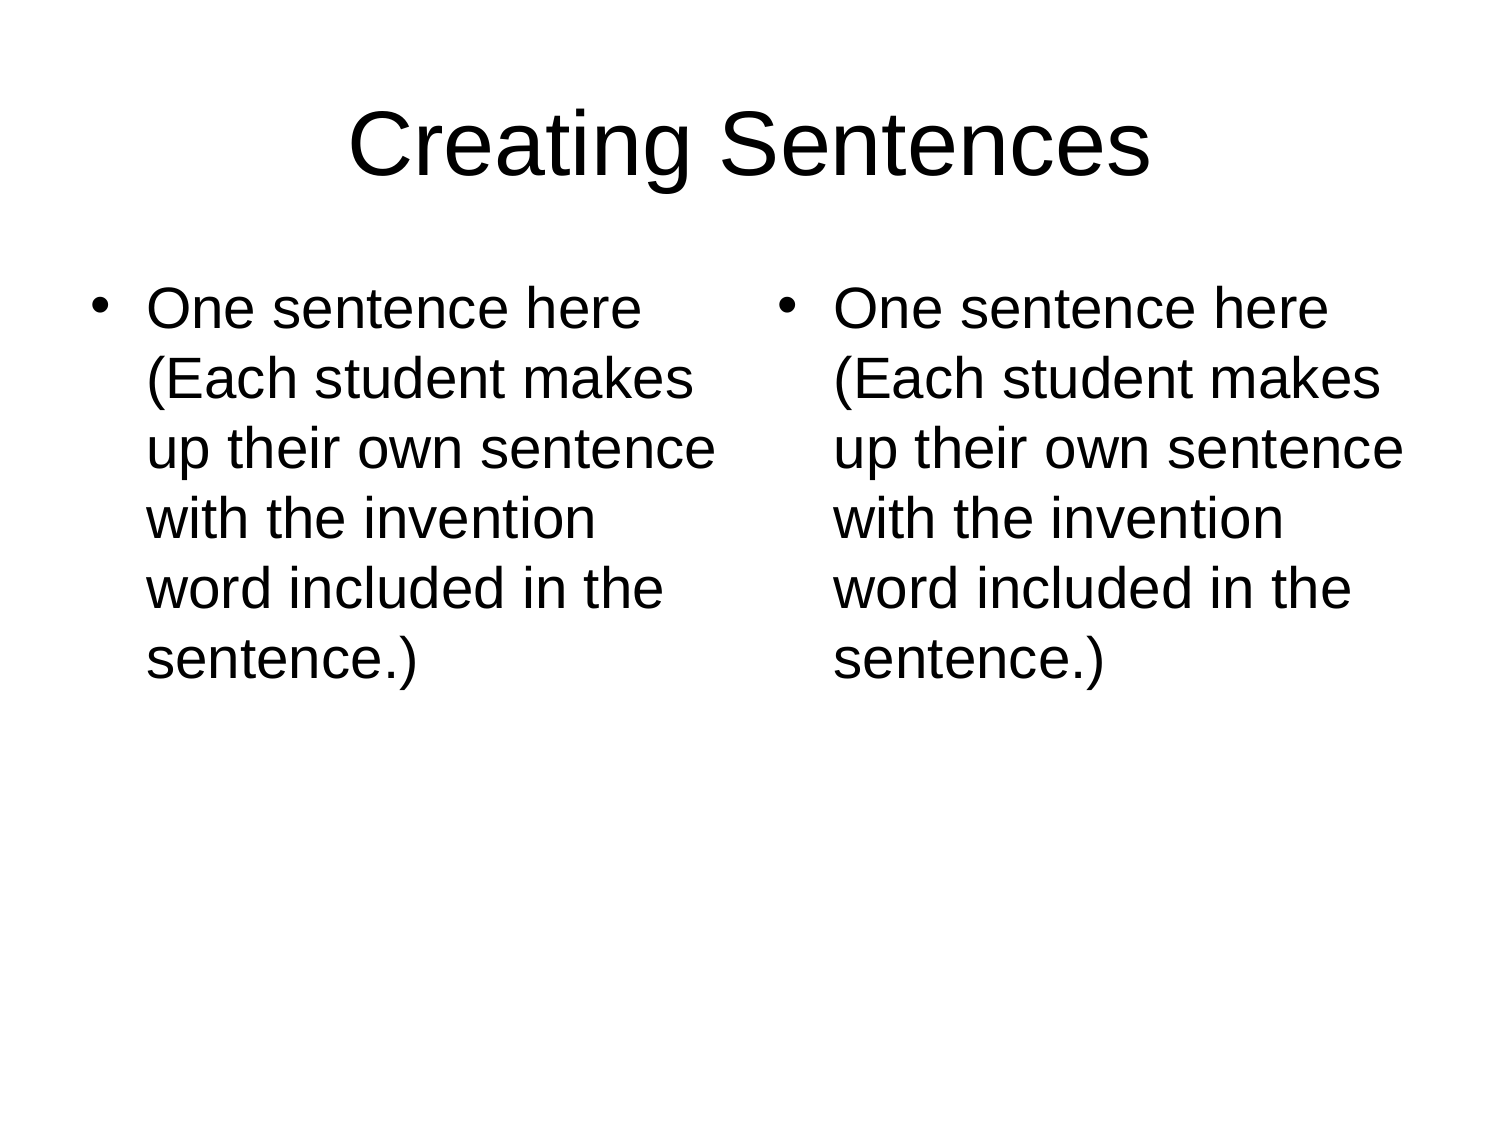

# Creating Sentences
One sentence here (Each student makes up their own sentence with the invention word included in the sentence.)
One sentence here (Each student makes up their own sentence with the invention word included in the sentence.)